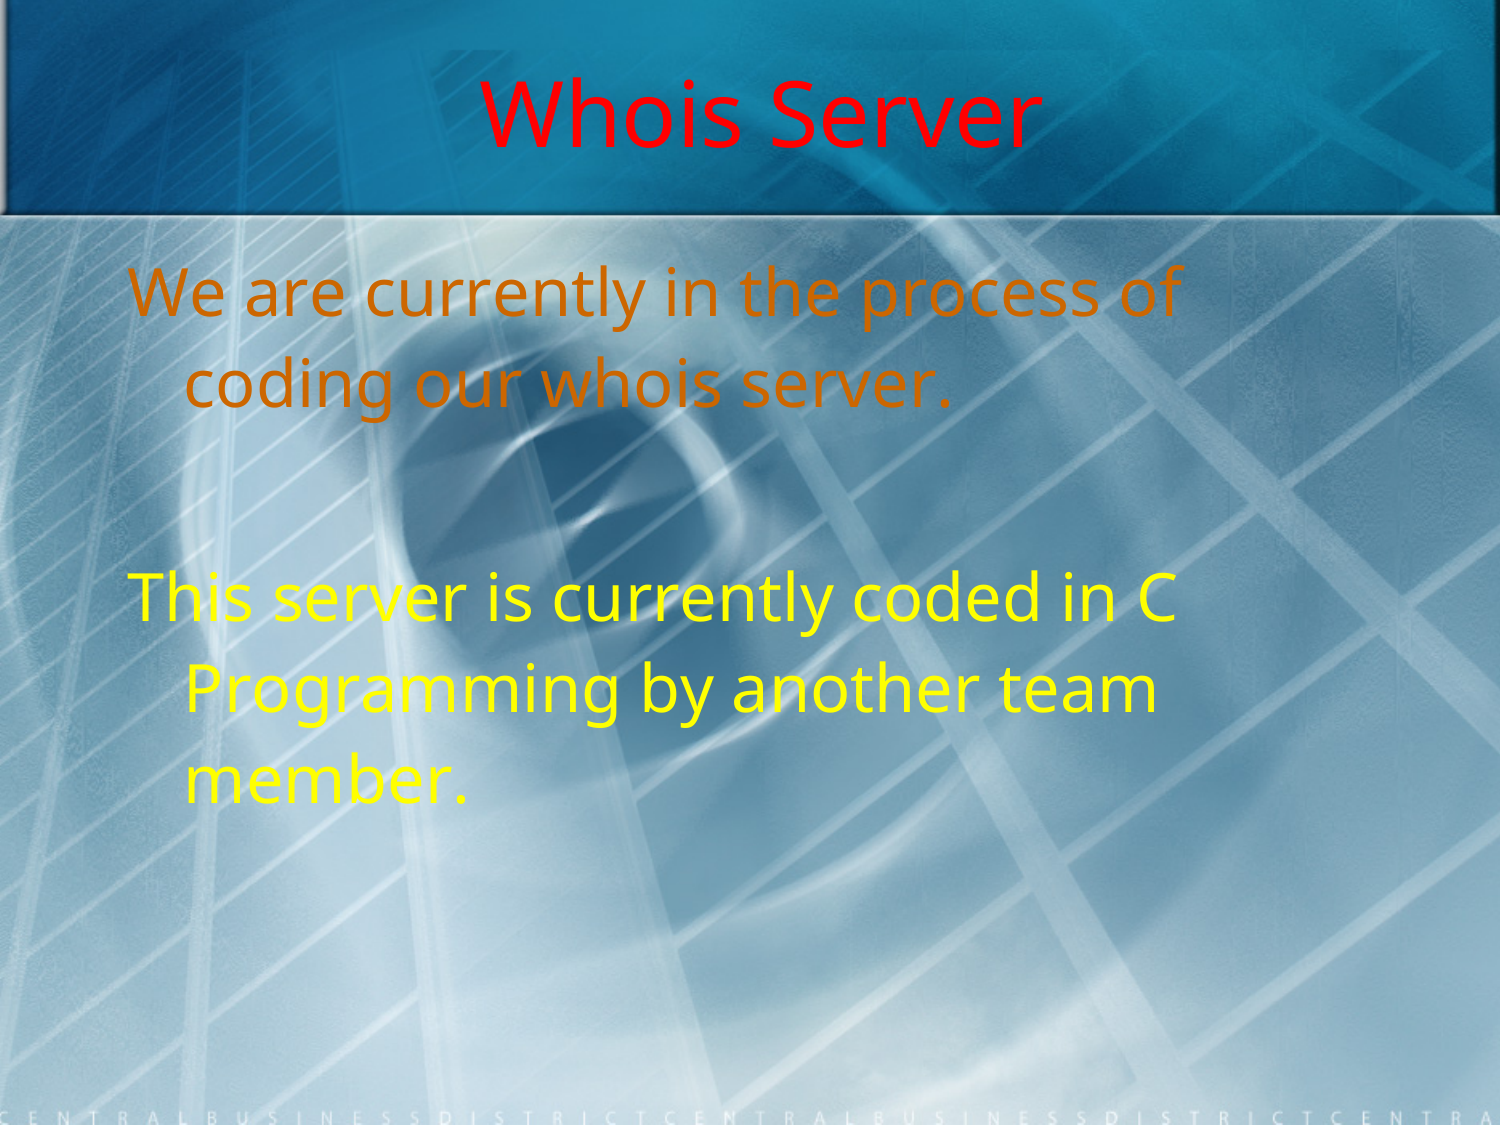

# Whois Server
We are currently in the process of coding our whois server.
This server is currently coded in C Programming by another team member.